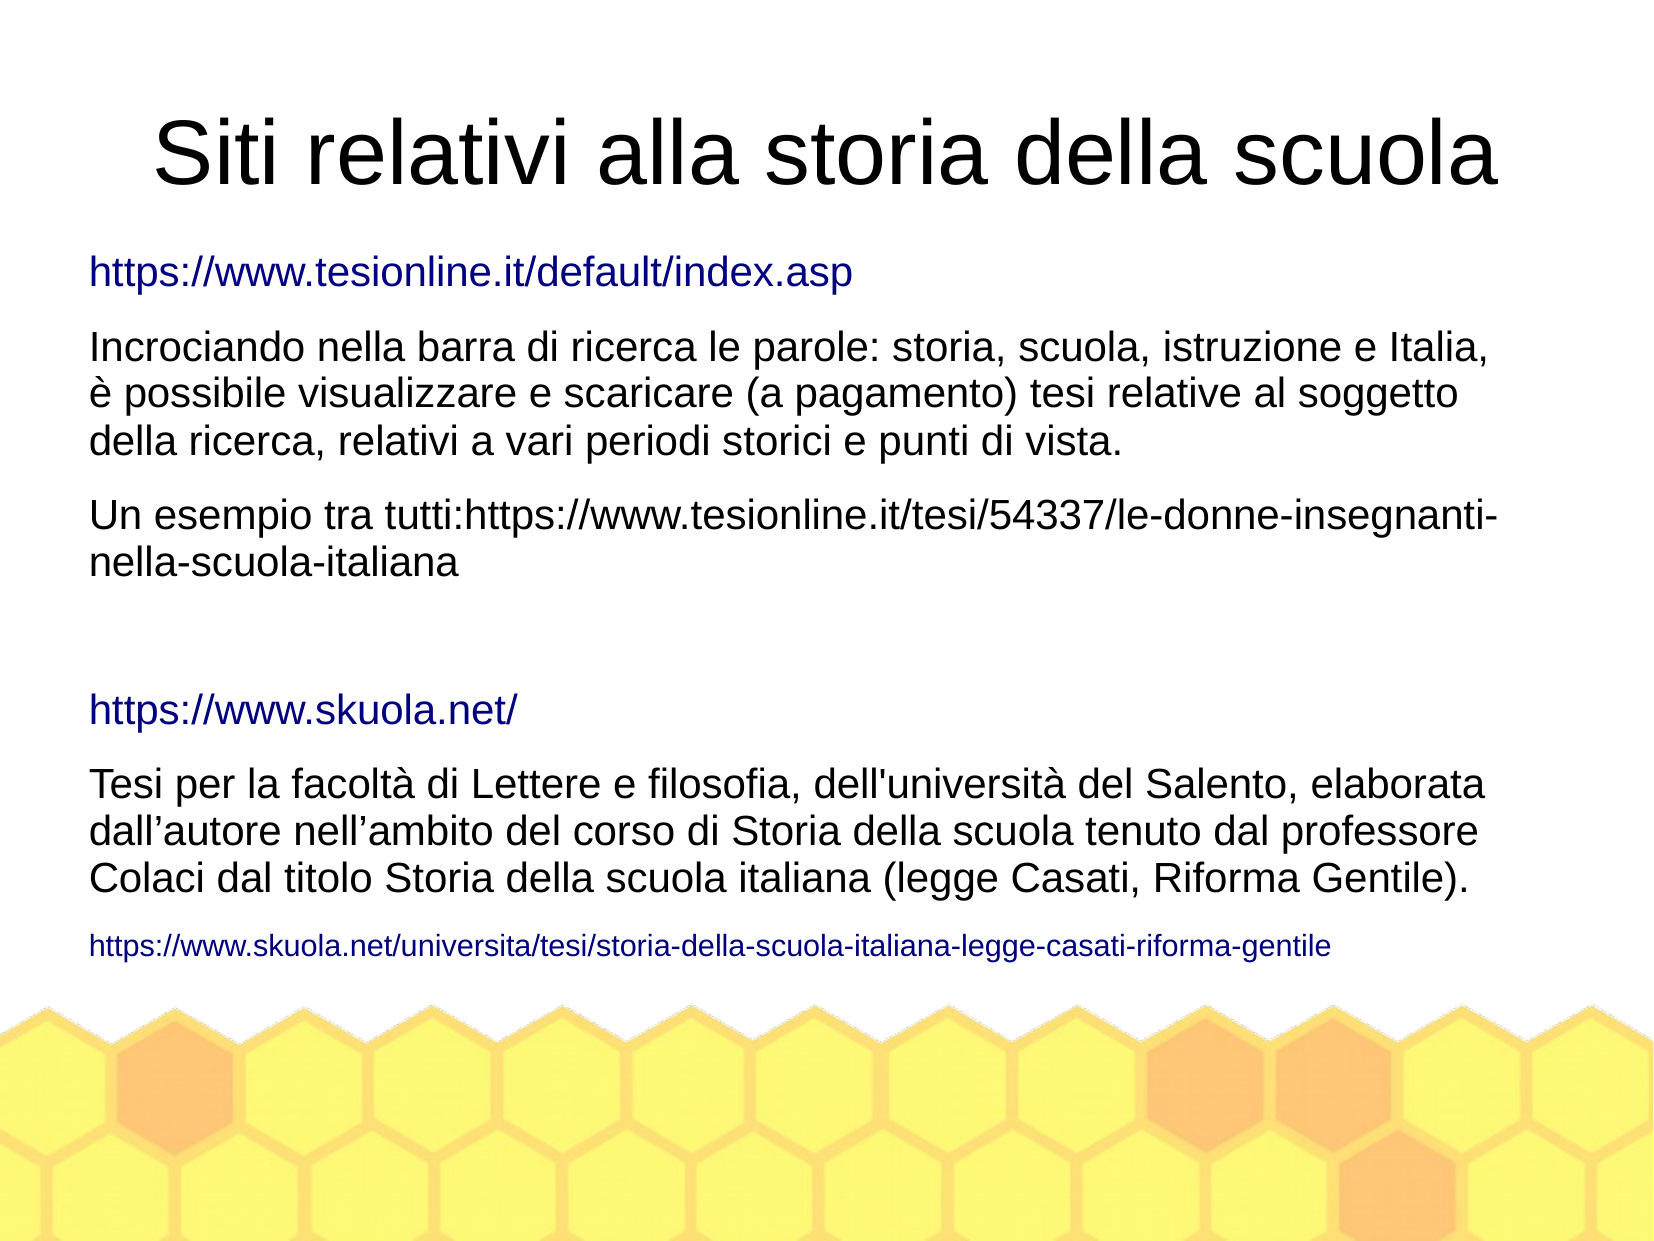

# Siti relativi alla storia della scuola
https://www.tesionline.it/default/index.asp
Incrociando nella barra di ricerca le parole: storia, scuola, istruzione e Italia, è possibile visualizzare e scaricare (a pagamento) tesi relative al soggetto della ricerca, relativi a vari periodi storici e punti di vista.
Un esempio tra tutti:https://www.tesionline.it/tesi/54337/le-donne-insegnanti-nella-scuola-italiana
https://www.skuola.net/
Tesi per la facoltà di Lettere e filosofia, dell'università del Salento, elaborata dall’autore nell’ambito del corso di Storia della scuola tenuto dal professore Colaci dal titolo Storia della scuola italiana (legge Casati, Riforma Gentile).
https://www.skuola.net/universita/tesi/storia-della-scuola-italiana-legge-casati-riforma-gentile